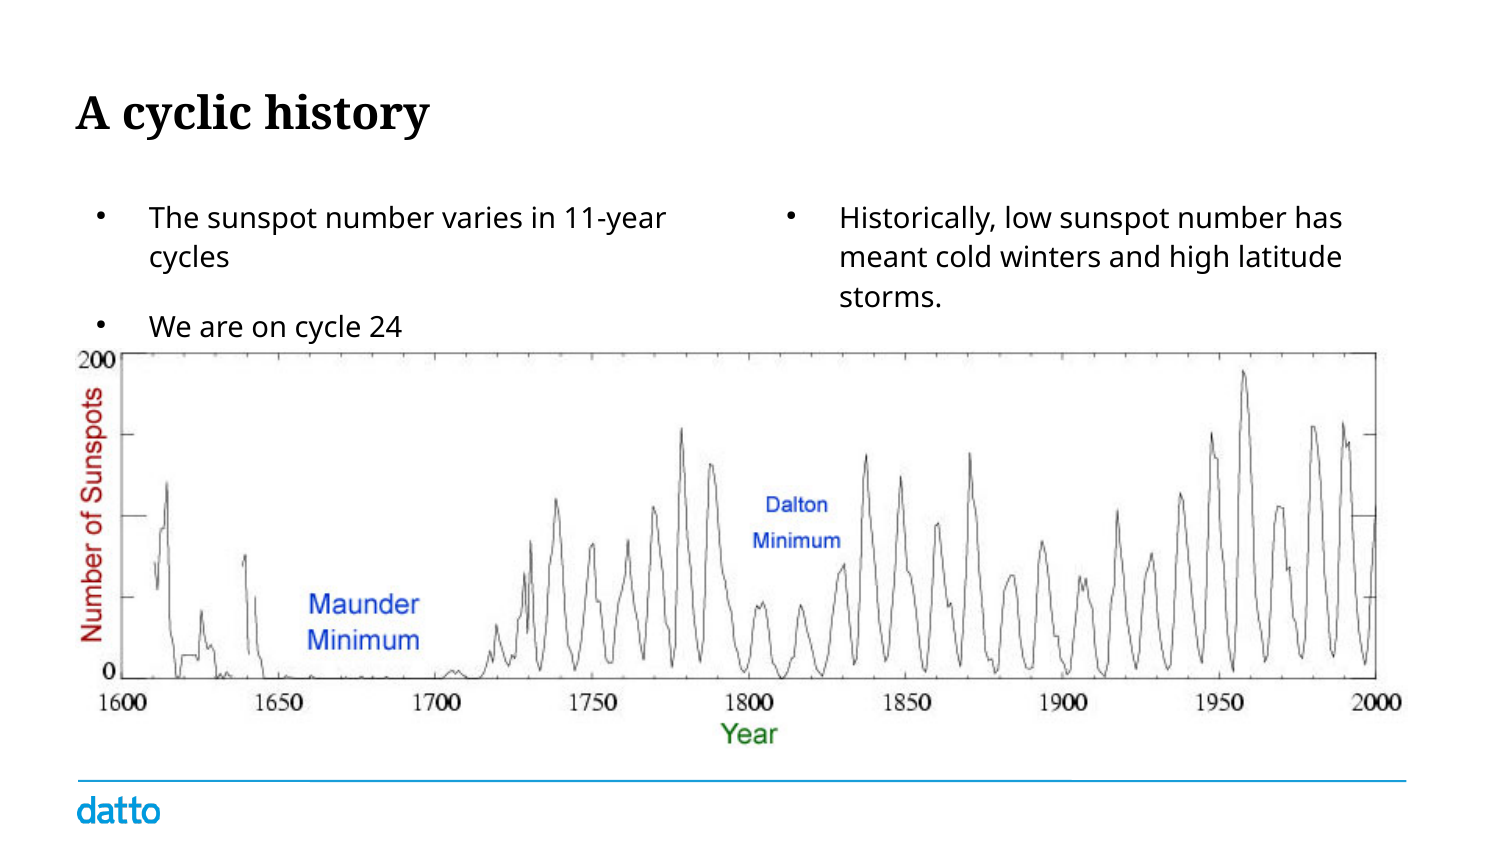

# A cyclic history
The sunspot number varies in 11-year cycles
We are on cycle 24
Historically, low sunspot number has meant cold winters and high latitude storms.